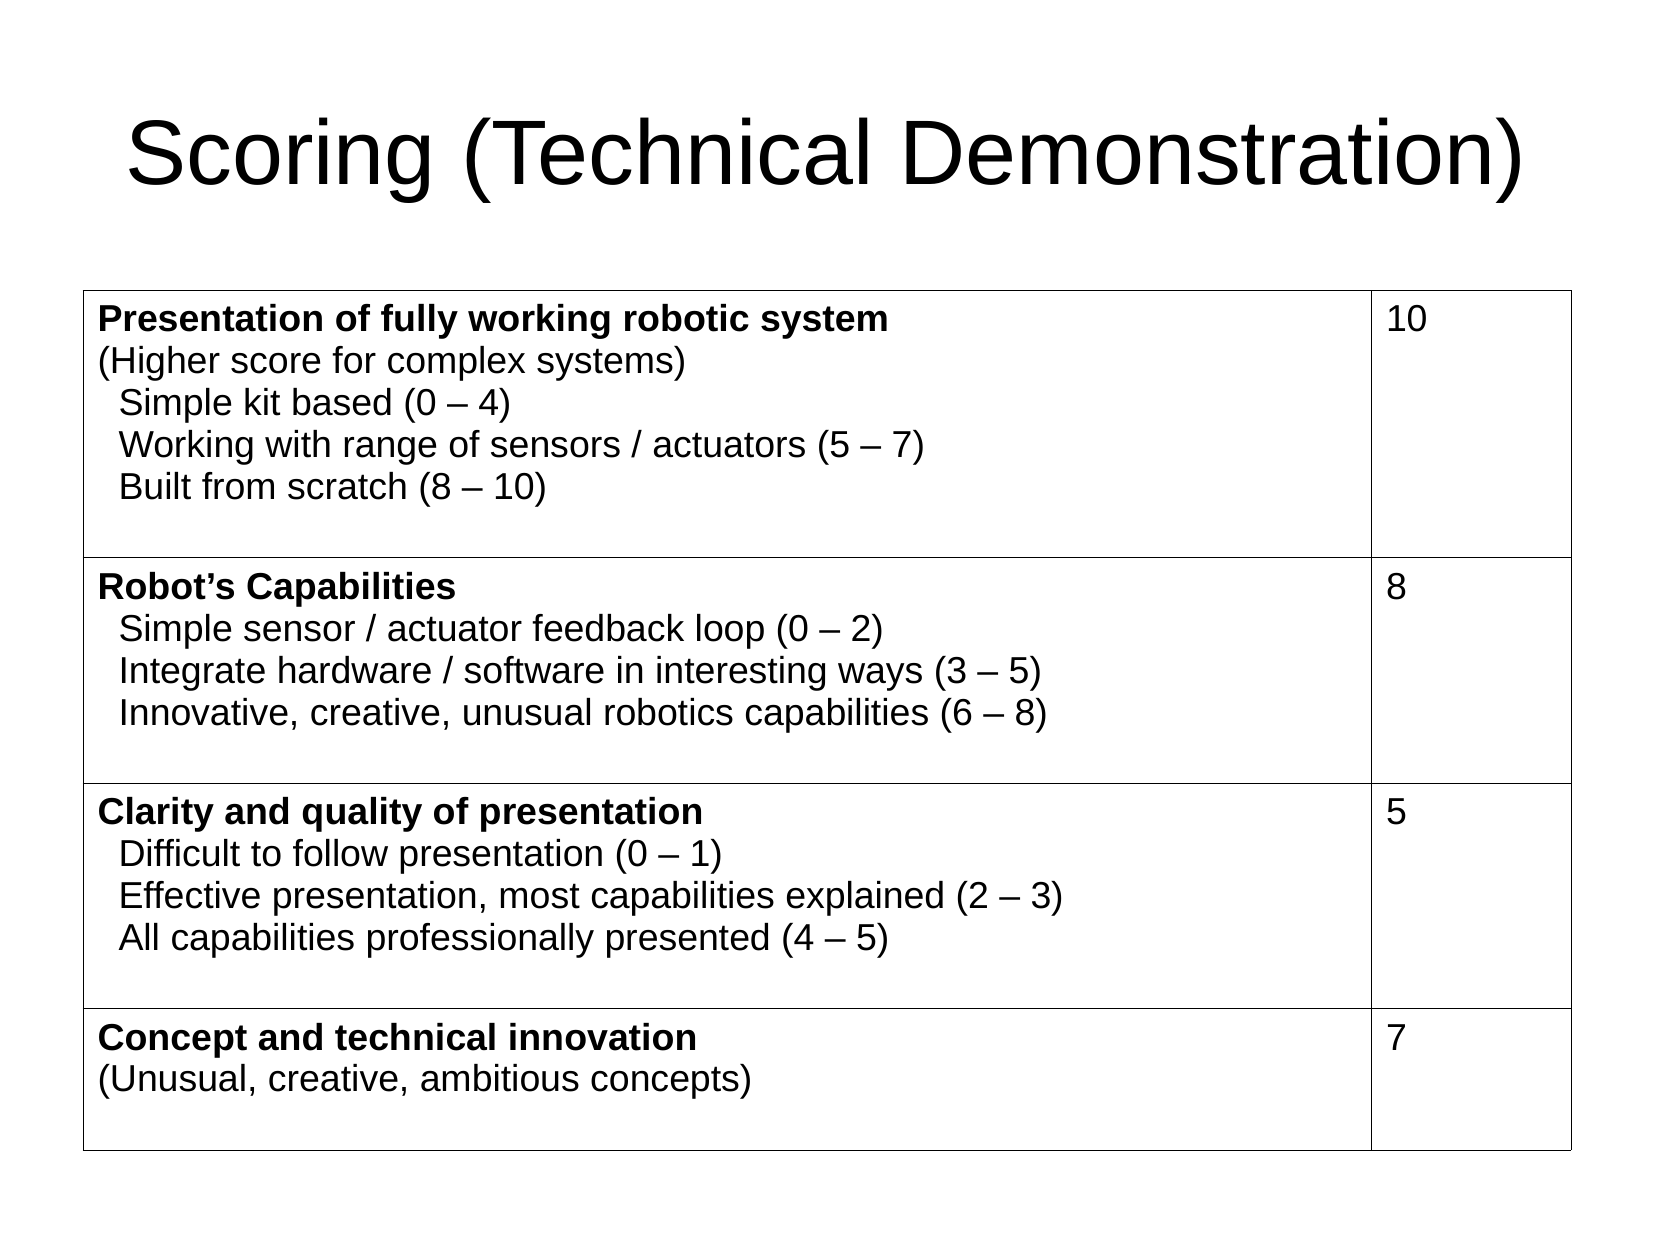

# Scoring (Technical Demonstration)
| Presentation of fully working robotic system (Higher score for complex systems) Simple kit based (0 – 4) Working with range of sensors / actuators (5 – 7) Built from scratch (8 – 10) | 10 |
| --- | --- |
| Robot’s Capabilities Simple sensor / actuator feedback loop (0 – 2) Integrate hardware / software in interesting ways (3 – 5) Innovative, creative, unusual robotics capabilities (6 – 8) | 8 |
| Clarity and quality of presentation Difficult to follow presentation (0 – 1) Effective presentation, most capabilities explained (2 – 3) All capabilities professionally presented (4 – 5) | 5 |
| Concept and technical innovation (Unusual, creative, ambitious concepts) | 7 |